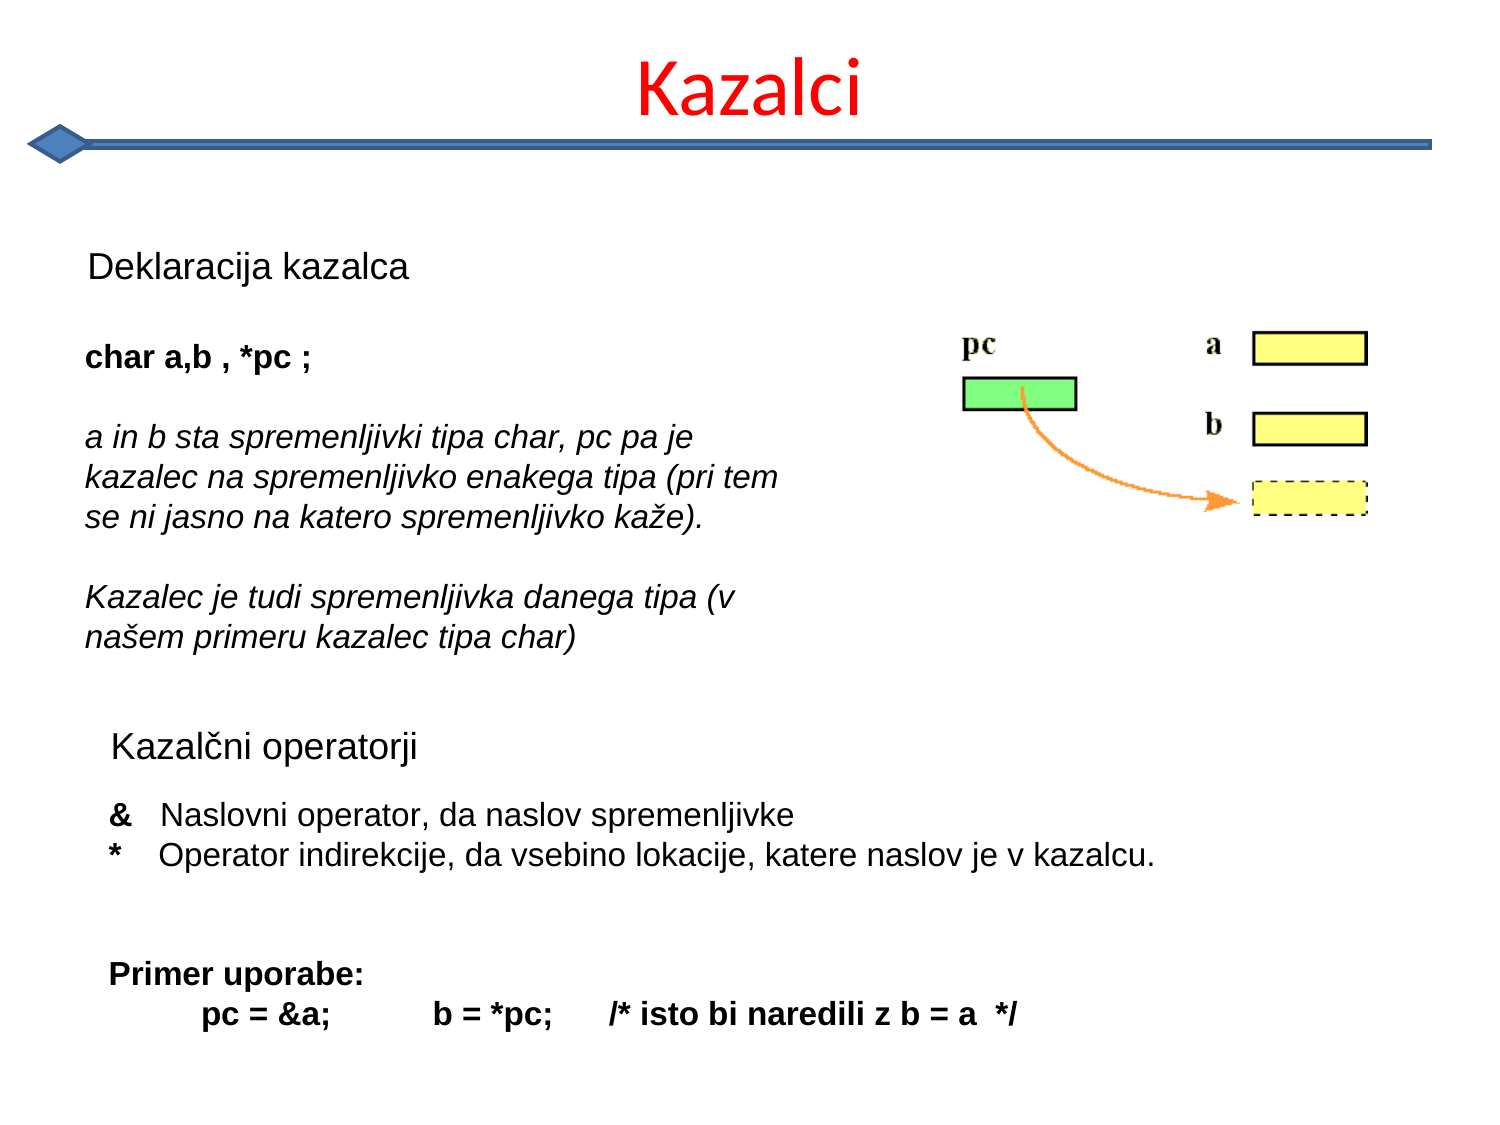

# Kazalci
Deklaracija kazalca
char a,b , *pc ;
a in b sta spremenljivki tipa char, pc pa je kazalec na spremenljivko enakega tipa (pri tem se ni jasno na katero spremenljivko kaže).
Kazalec je tudi spremenljivka danega tipa (v našem primeru kazalec tipa char)
Kazalčni operatorji
& Naslovni operator, da naslov spremenljivke
*  Operator indirekcije, da vsebino lokacije, katere naslov je v kazalcu.
Primer uporabe:
          pc = &a;           b = *pc;      /* isto bi naredili z b = a  */